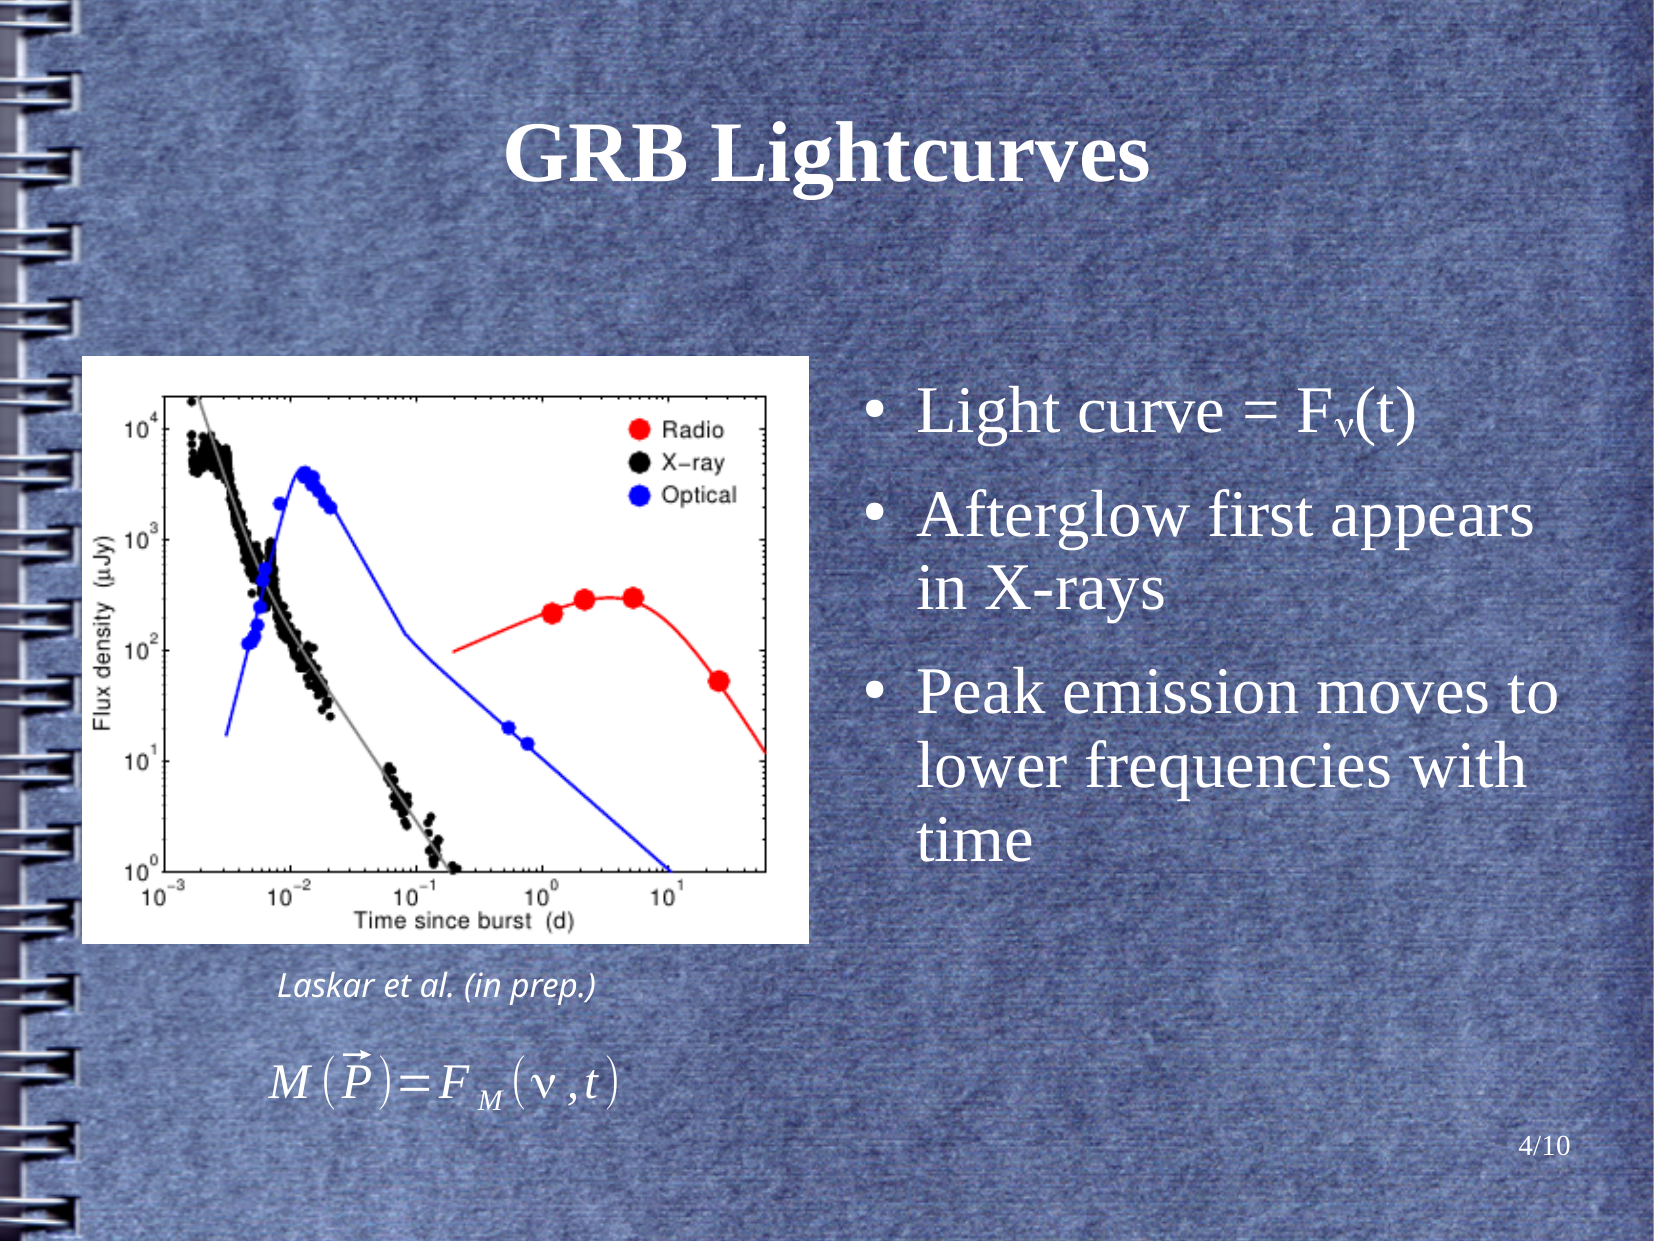

# GRB Lightcurves
Light curve = Fn(t)
Afterglow first appears in X-rays
Peak emission moves to lower frequencies with time
Laskar et al. (in prep.)
4